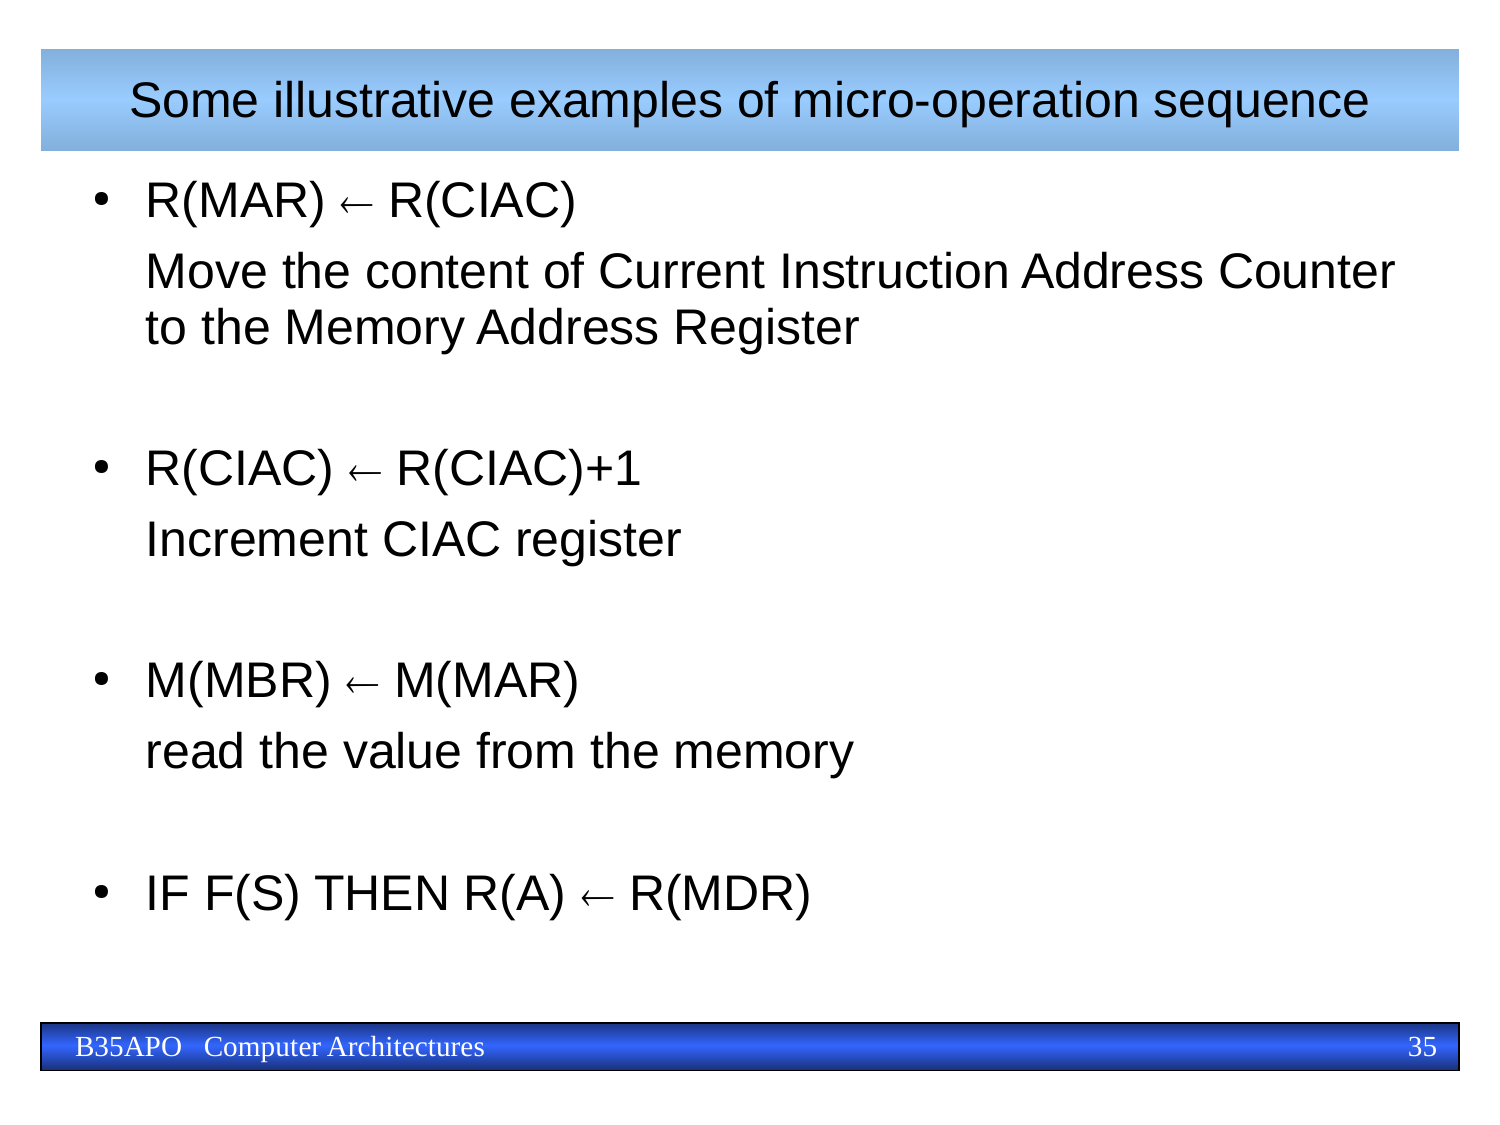

# Some illustrative examples of micro-operation sequence
R(MAR)  R(CIAC)
Move the content of Current Instruction Address Counter to the Memory Address Register
R(CIAC)  R(CIAC)+1
Increment CIAC register
M(MBR)  M(MAR)
read the value from the memory
IF F(S) THEN R(A)  R(MDR)
B35APO Computer Architectures
35